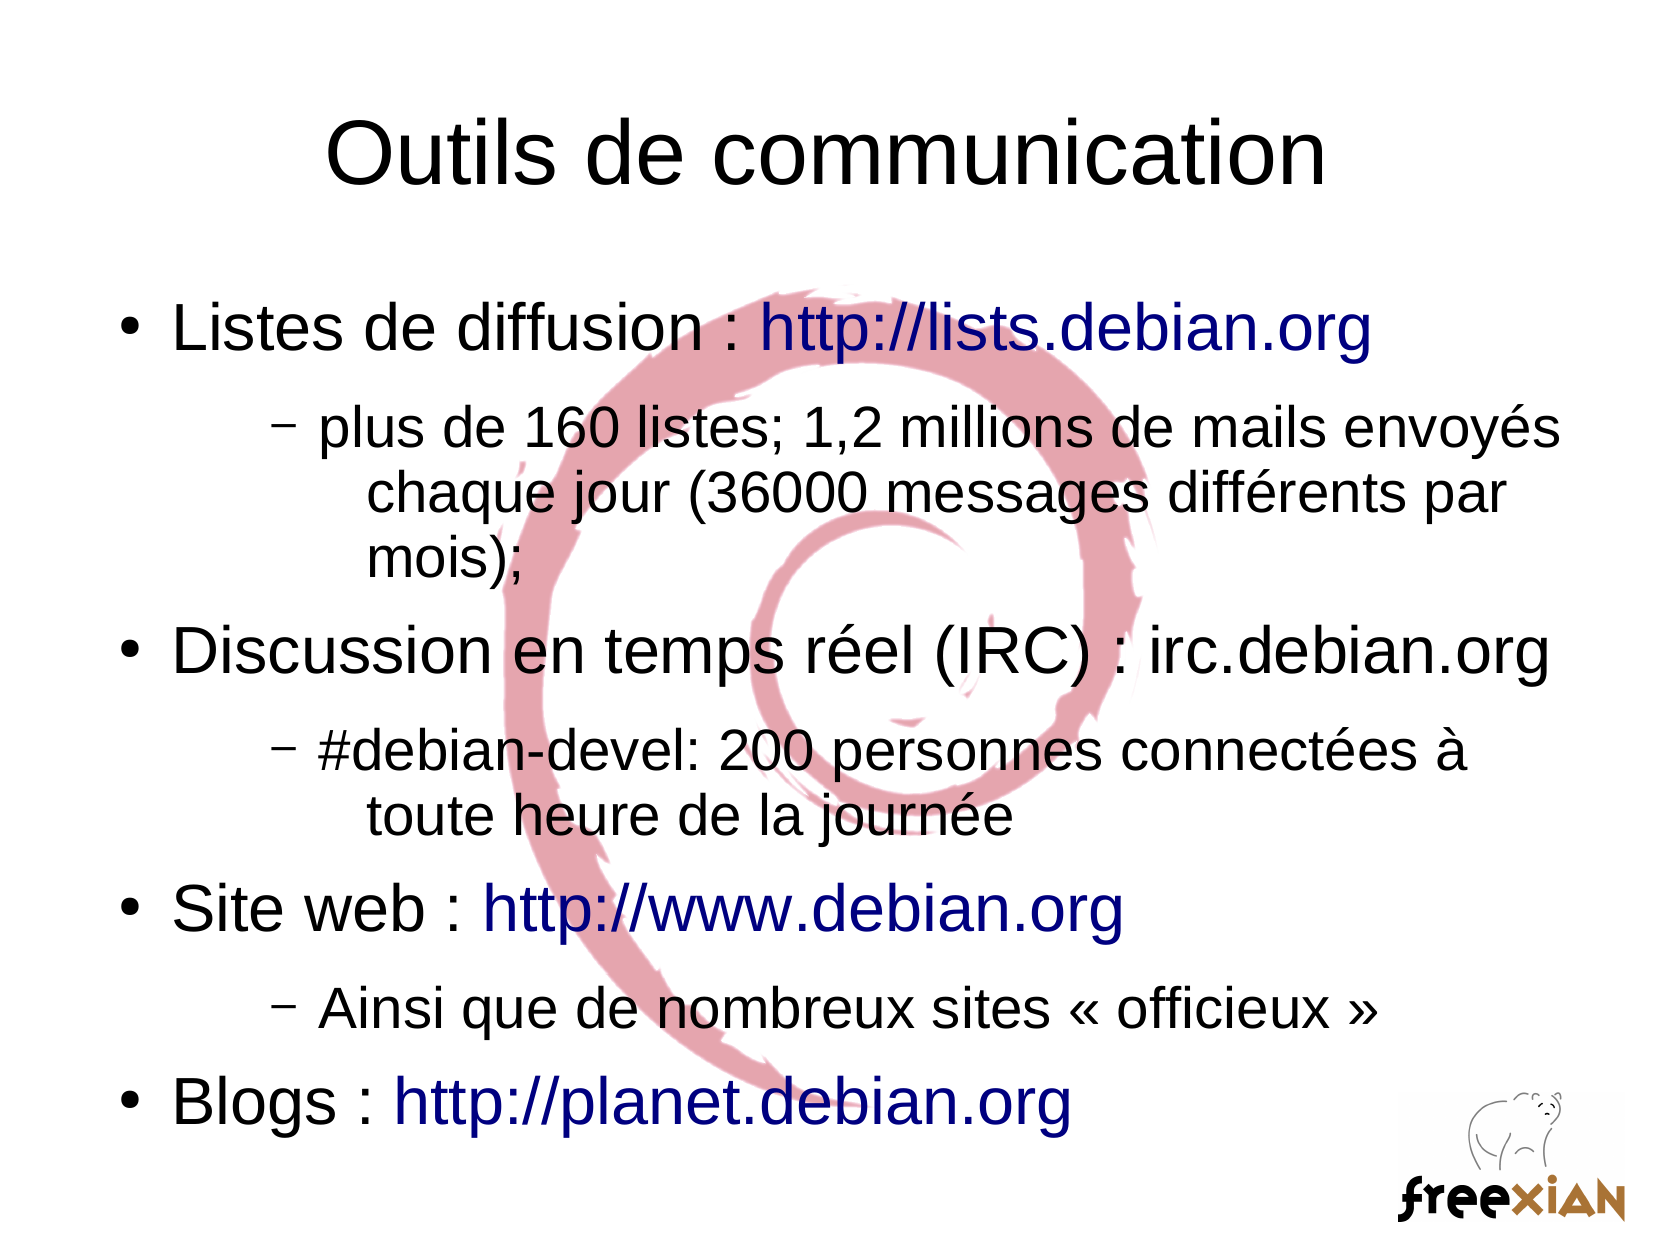

# Outils de communication
Listes de diffusion : http://lists.debian.org
plus de 160 listes; 1,2 millions de mails envoyés chaque jour (36000 messages différents par mois);
Discussion en temps réel (IRC) : irc.debian.org
#debian-devel: 200 personnes connectées à toute heure de la journée
Site web : http://www.debian.org
Ainsi que de nombreux sites « officieux »
Blogs : http://planet.debian.org